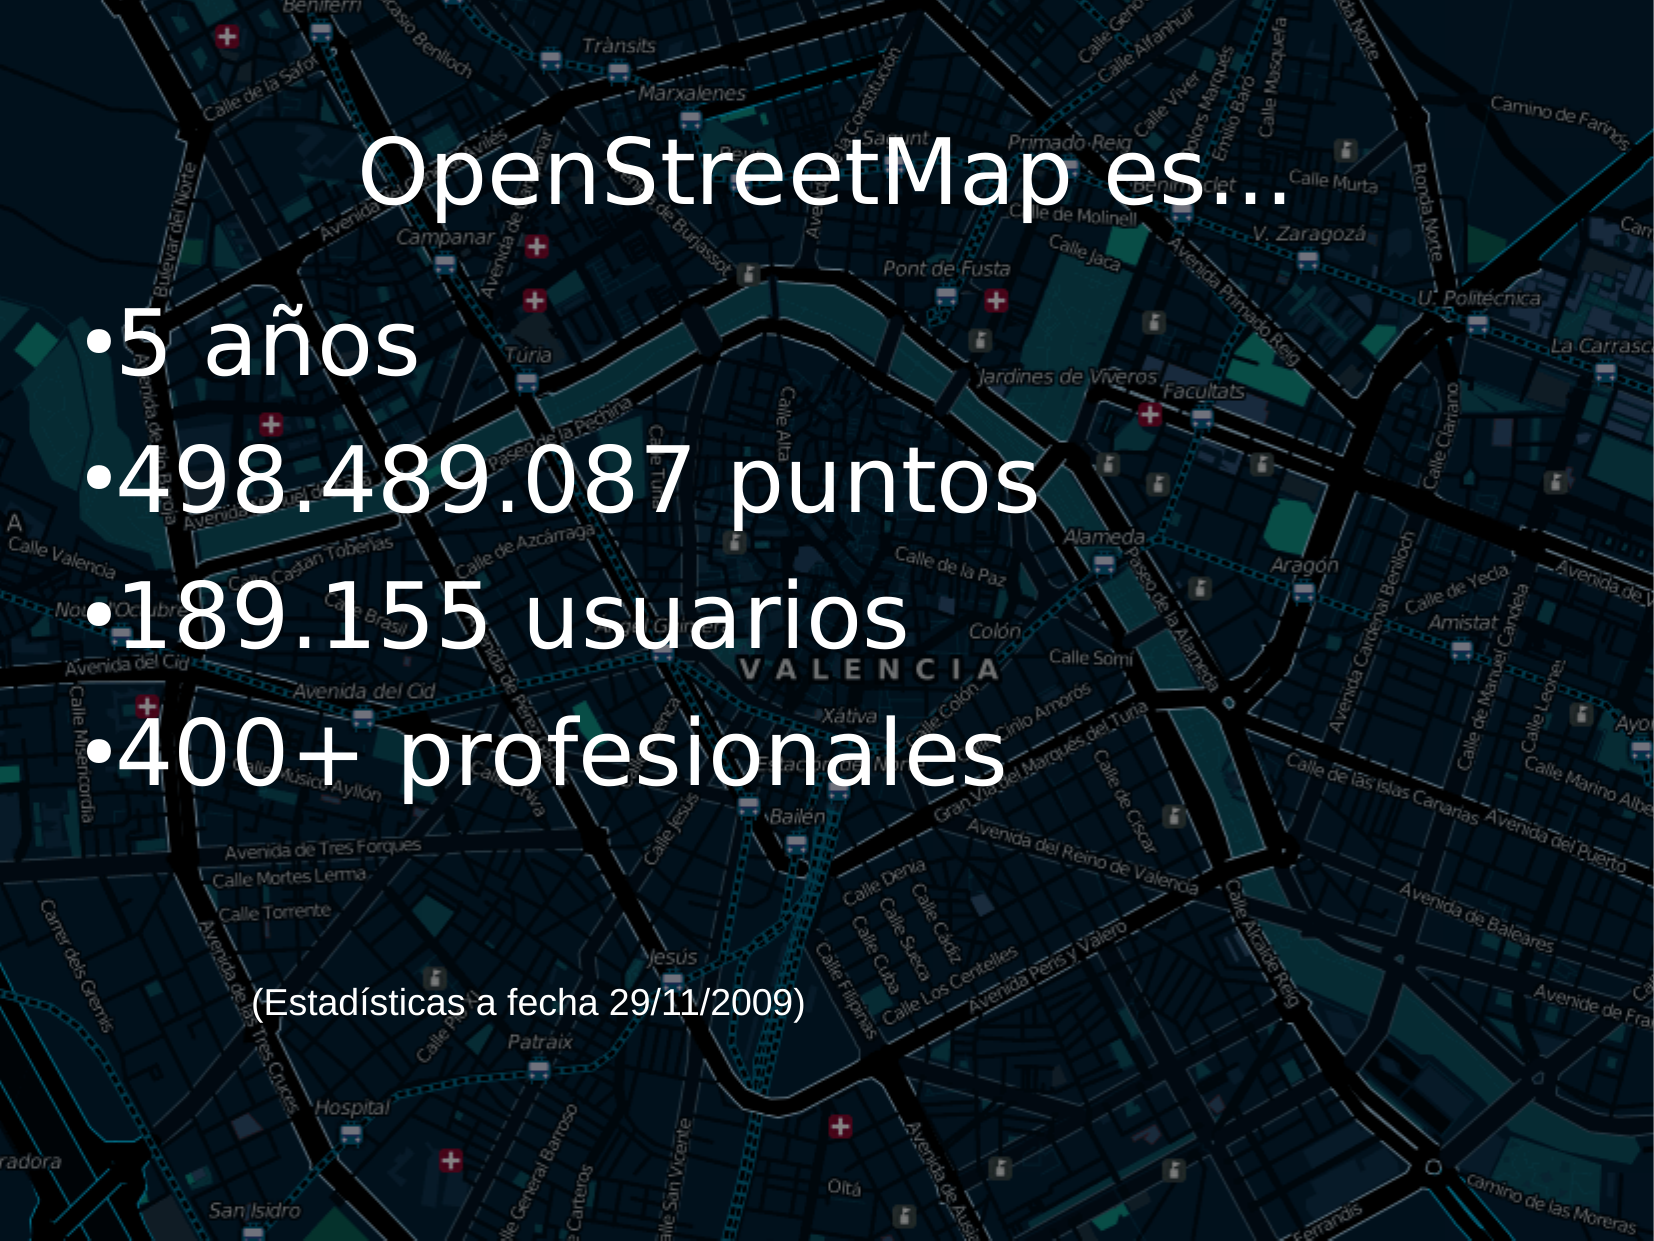

# OpenStreetMap es...
5 años
498.489.087 puntos
189.155 usuarios
400+ profesionales
(Estadísticas a fecha 29/11/2009)